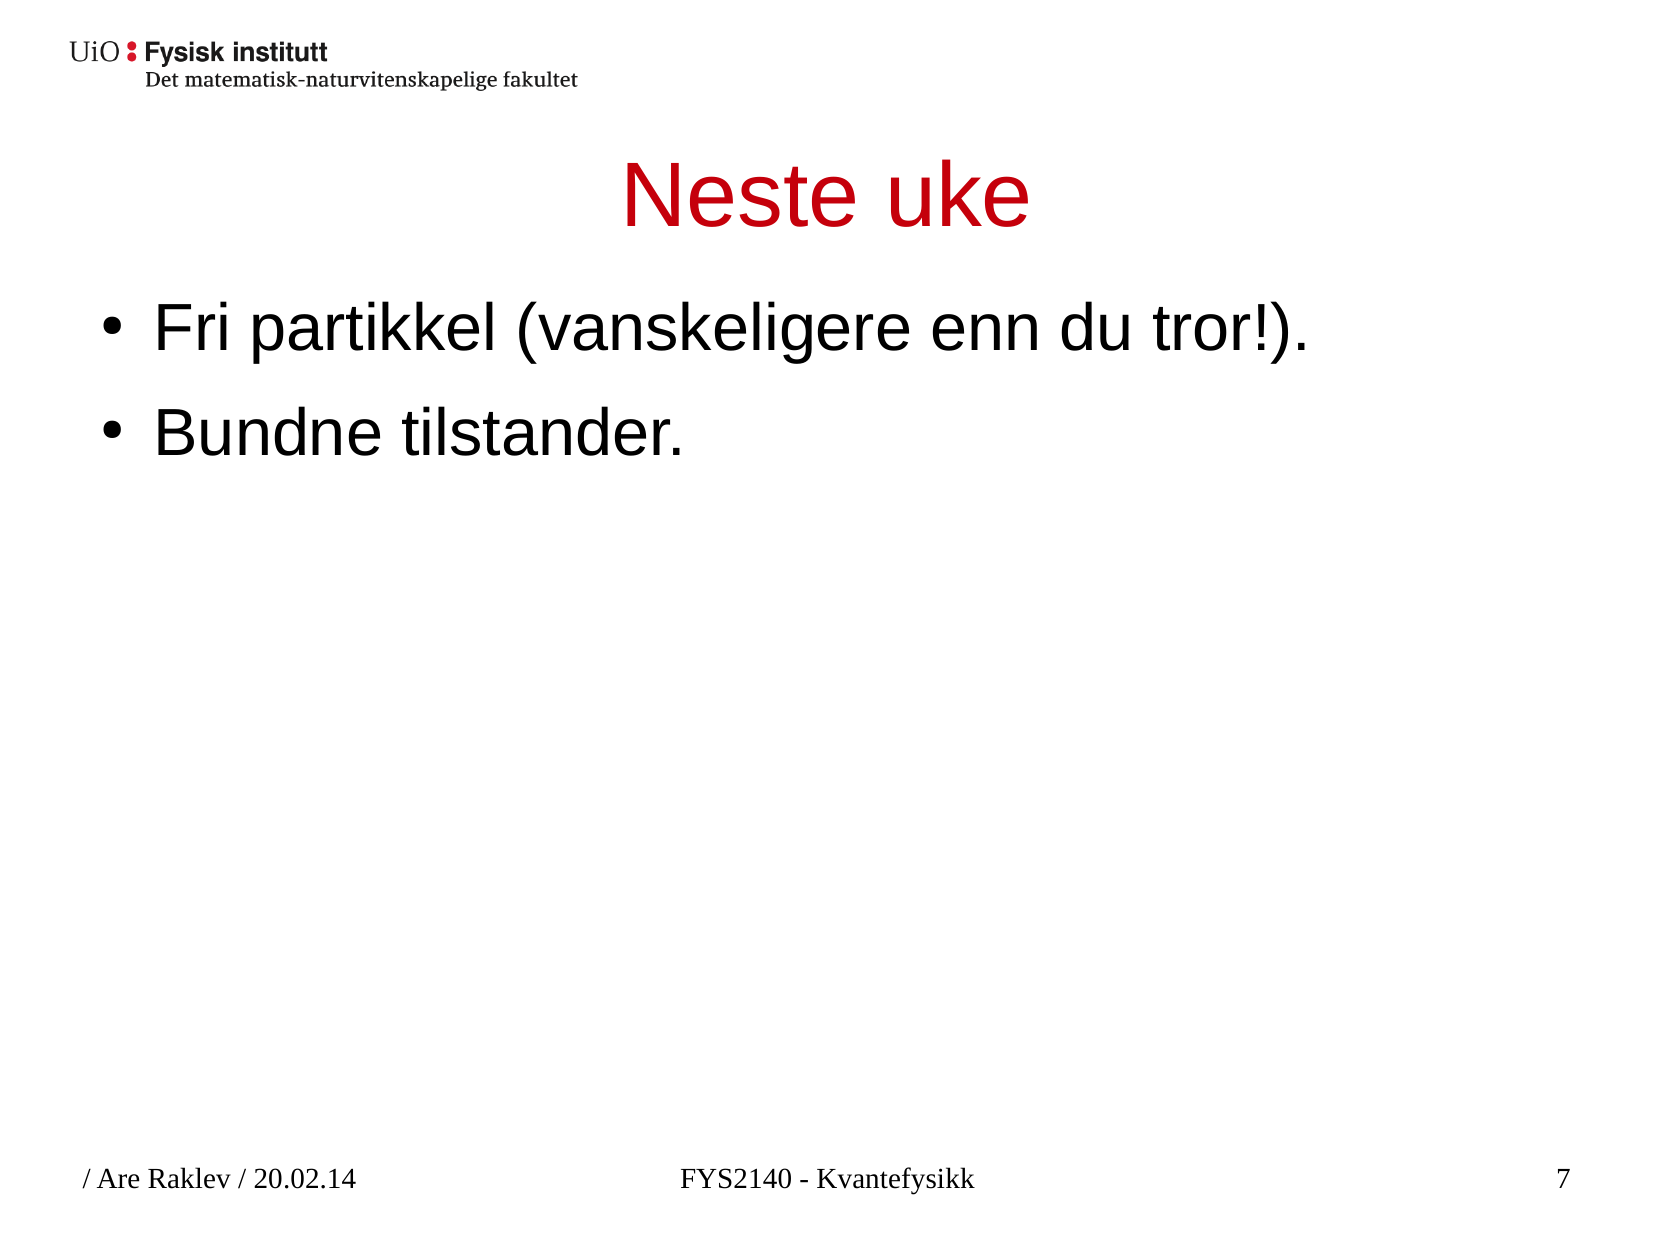

# Neste uke
Fri partikkel (vanskeligere enn du tror!).
Bundne tilstander.
/ Are Raklev / 20.02.14
FYS2140 - Kvantefysikk
7